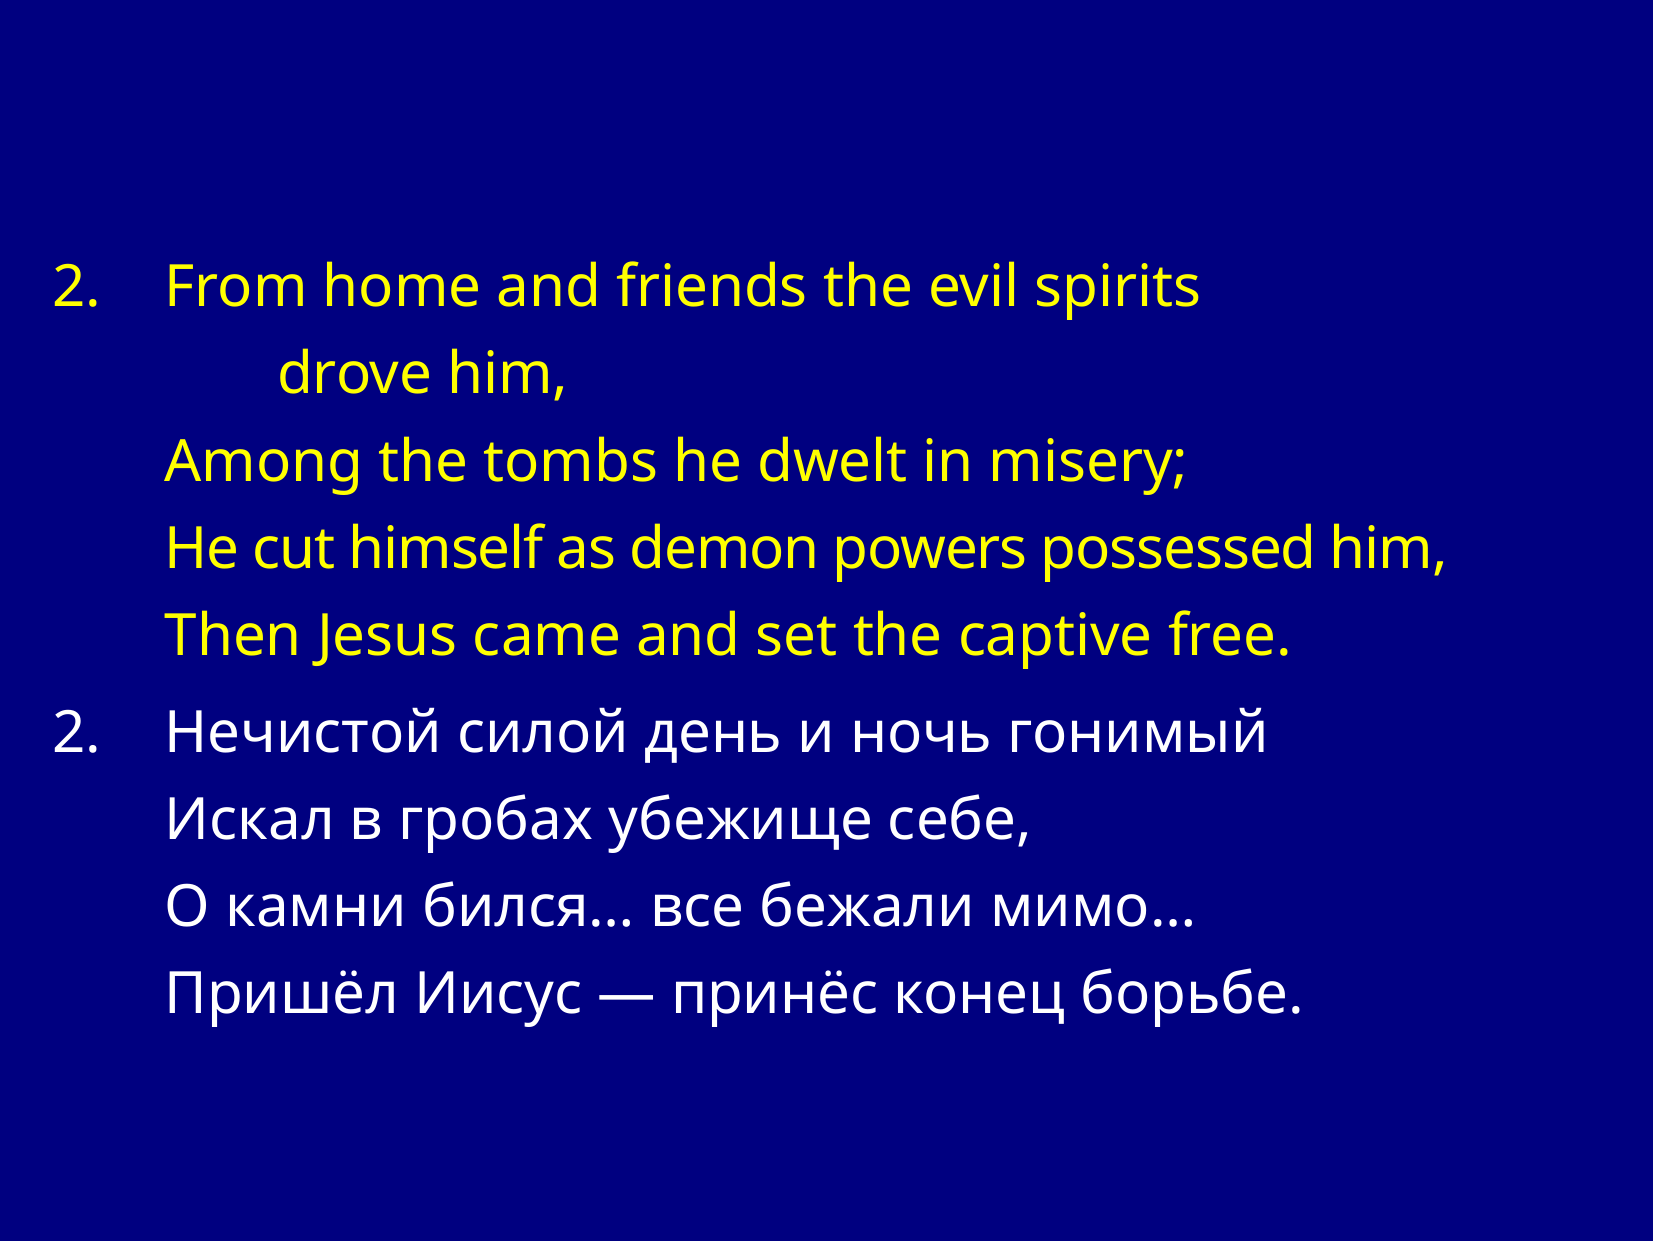

2.	From home and friends the evil spirits
		drove him,
	Among the tombs he dwelt in misery;
	He cut himself as demon powers possessed him,
	Then Jesus came and set the captive free.
2.	Нечистой силой день и ночь гонимый
	Искал в гробах убежище себе,
	О камни бился… все бежали мимо…
	Пришёл Иисус — принёс конец борьбе.